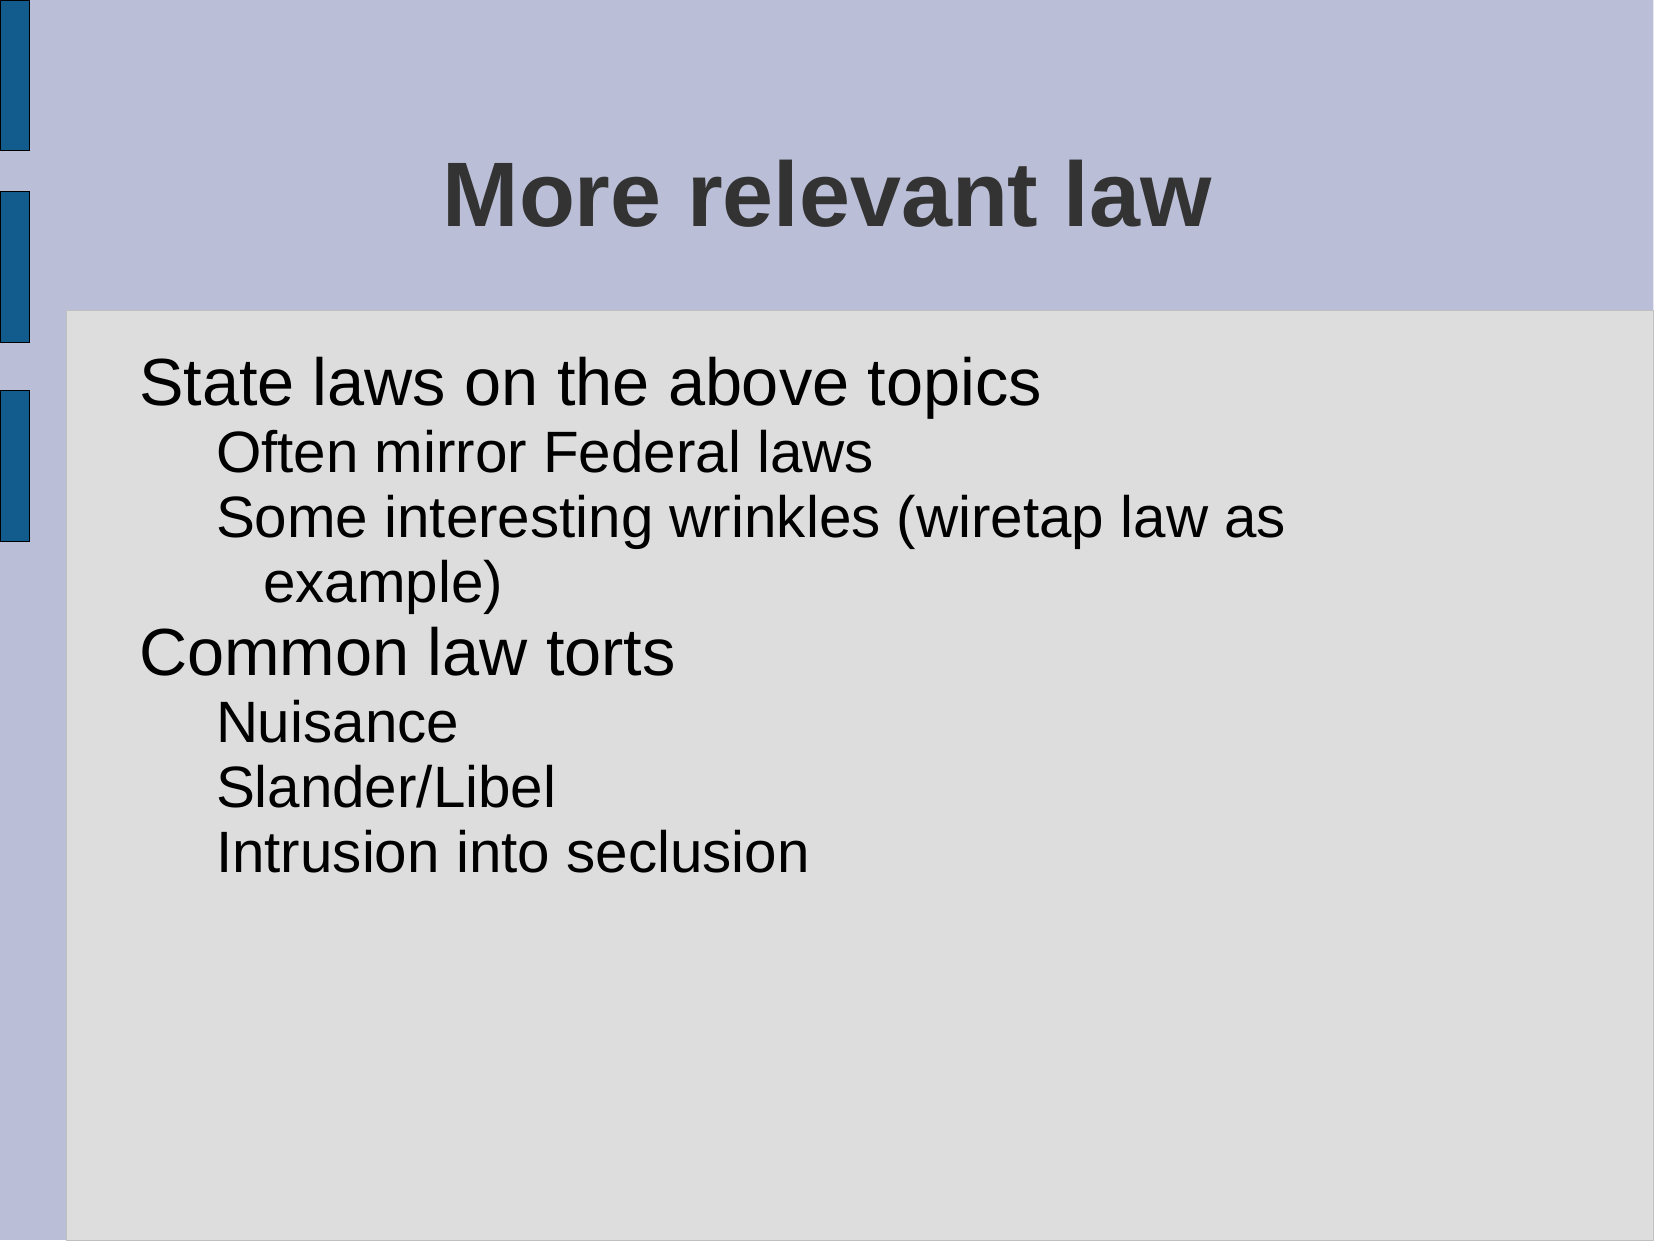

# More relevant law
State laws on the above topics
Often mirror Federal laws
Some interesting wrinkles (wiretap law as example)
Common law torts
Nuisance
Slander/Libel
Intrusion into seclusion